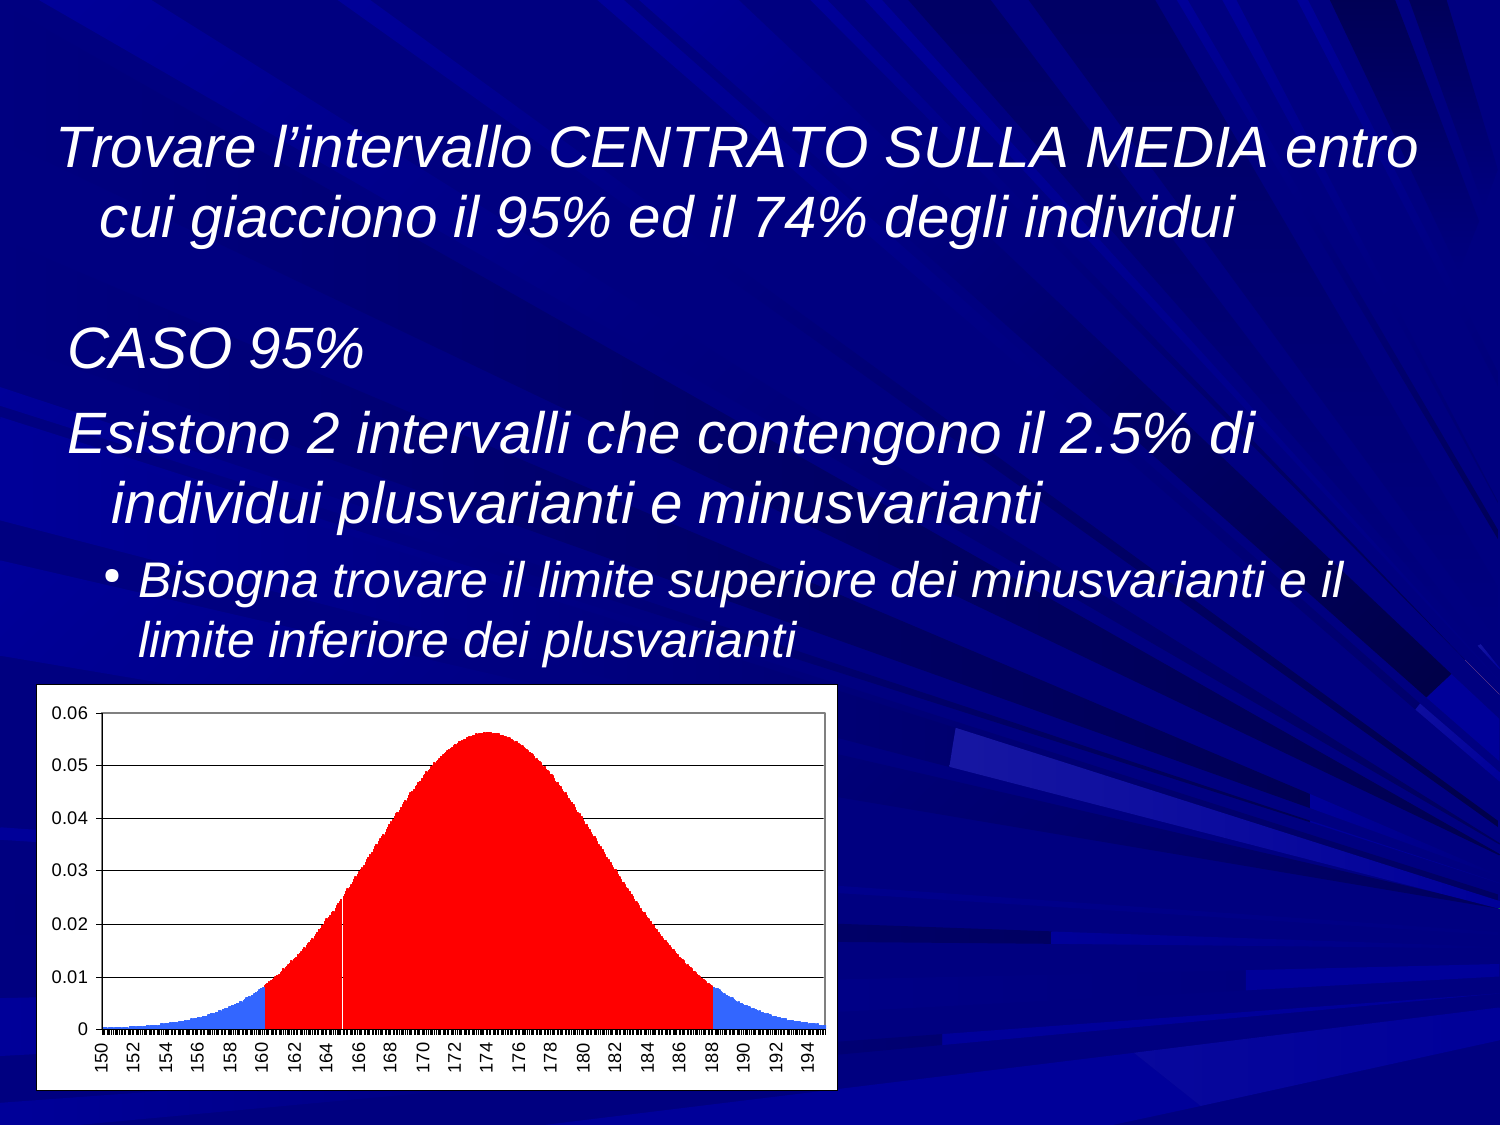

Trovare l’intervallo CENTRATO SULLA MEDIA entro cui giacciono il 95% ed il 74% degli individui
CASO 95%
Esistono 2 intervalli che contengono il 2.5% di individui plusvarianti e minusvarianti
Bisogna trovare il limite superiore dei minusvarianti e il limite inferiore dei plusvarianti